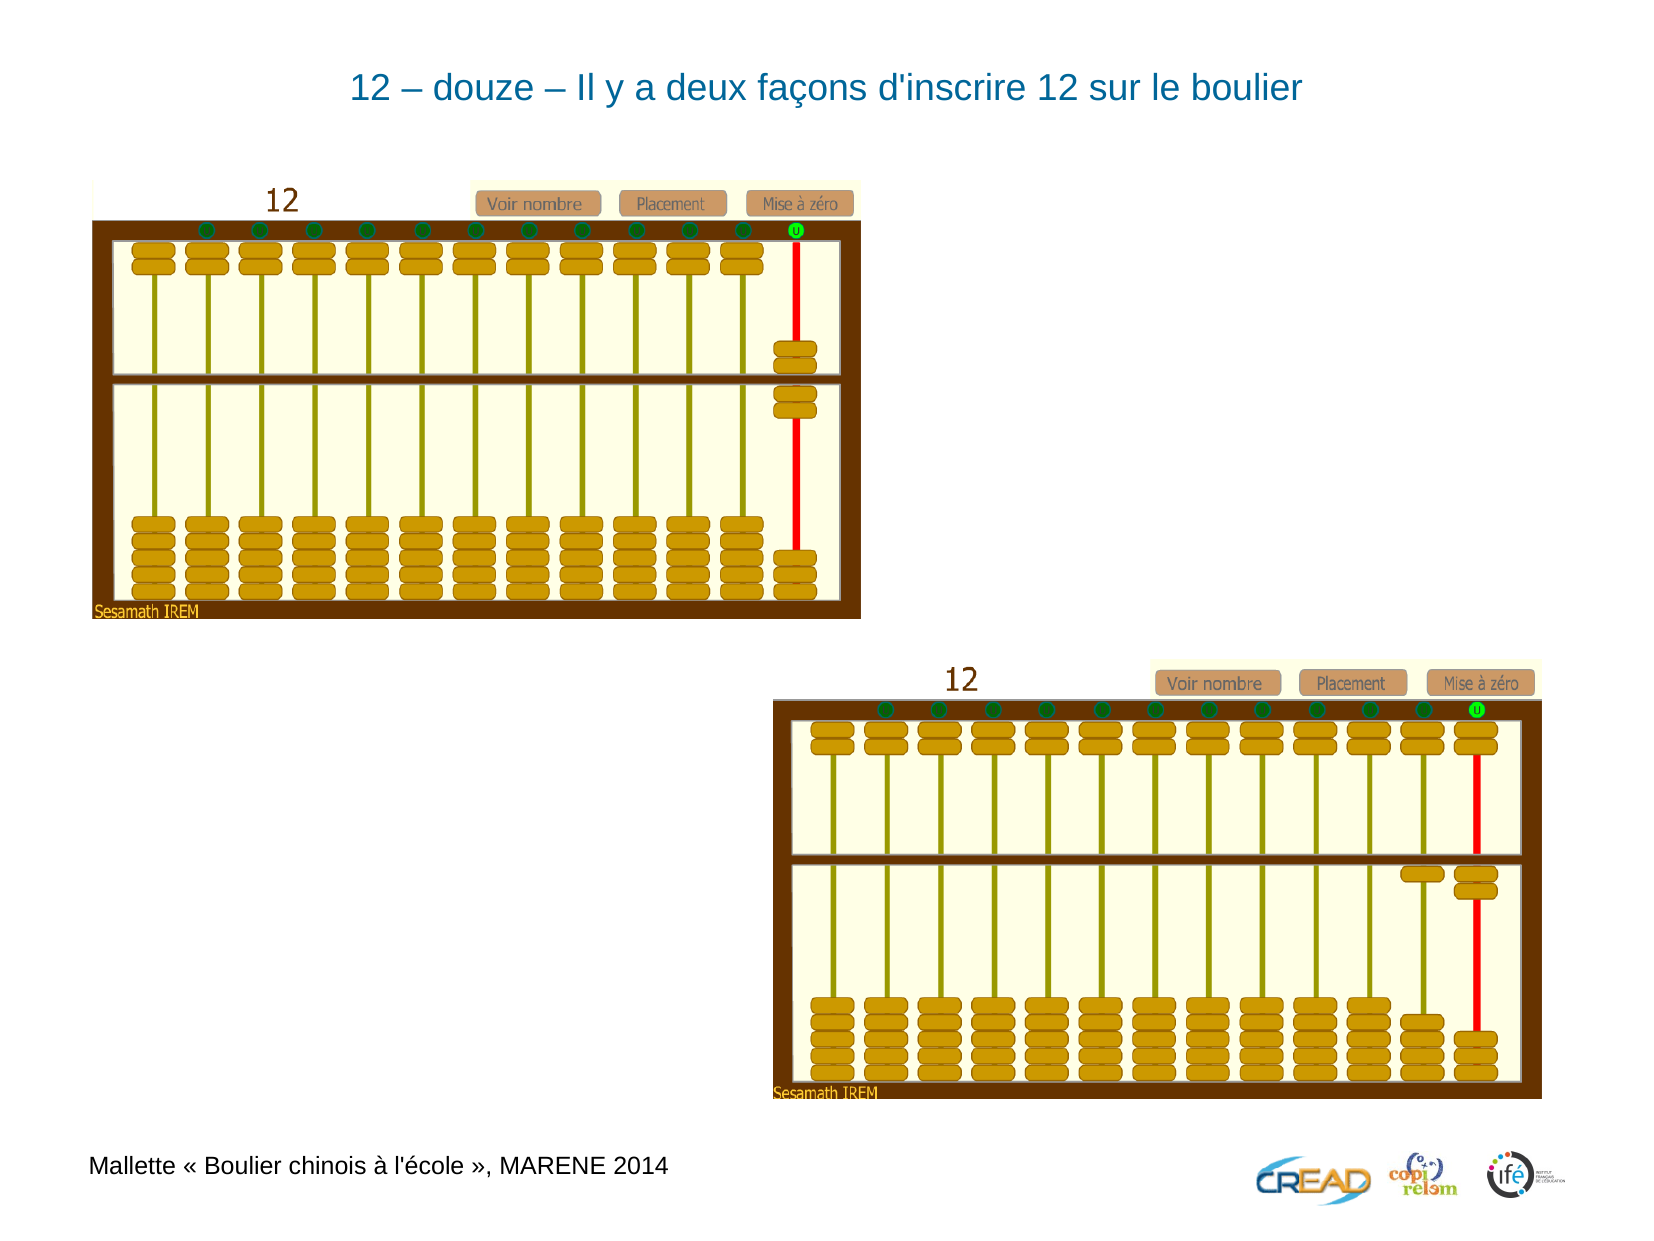

12 – douze – Il y a deux façons d'inscrire 12 sur le boulier